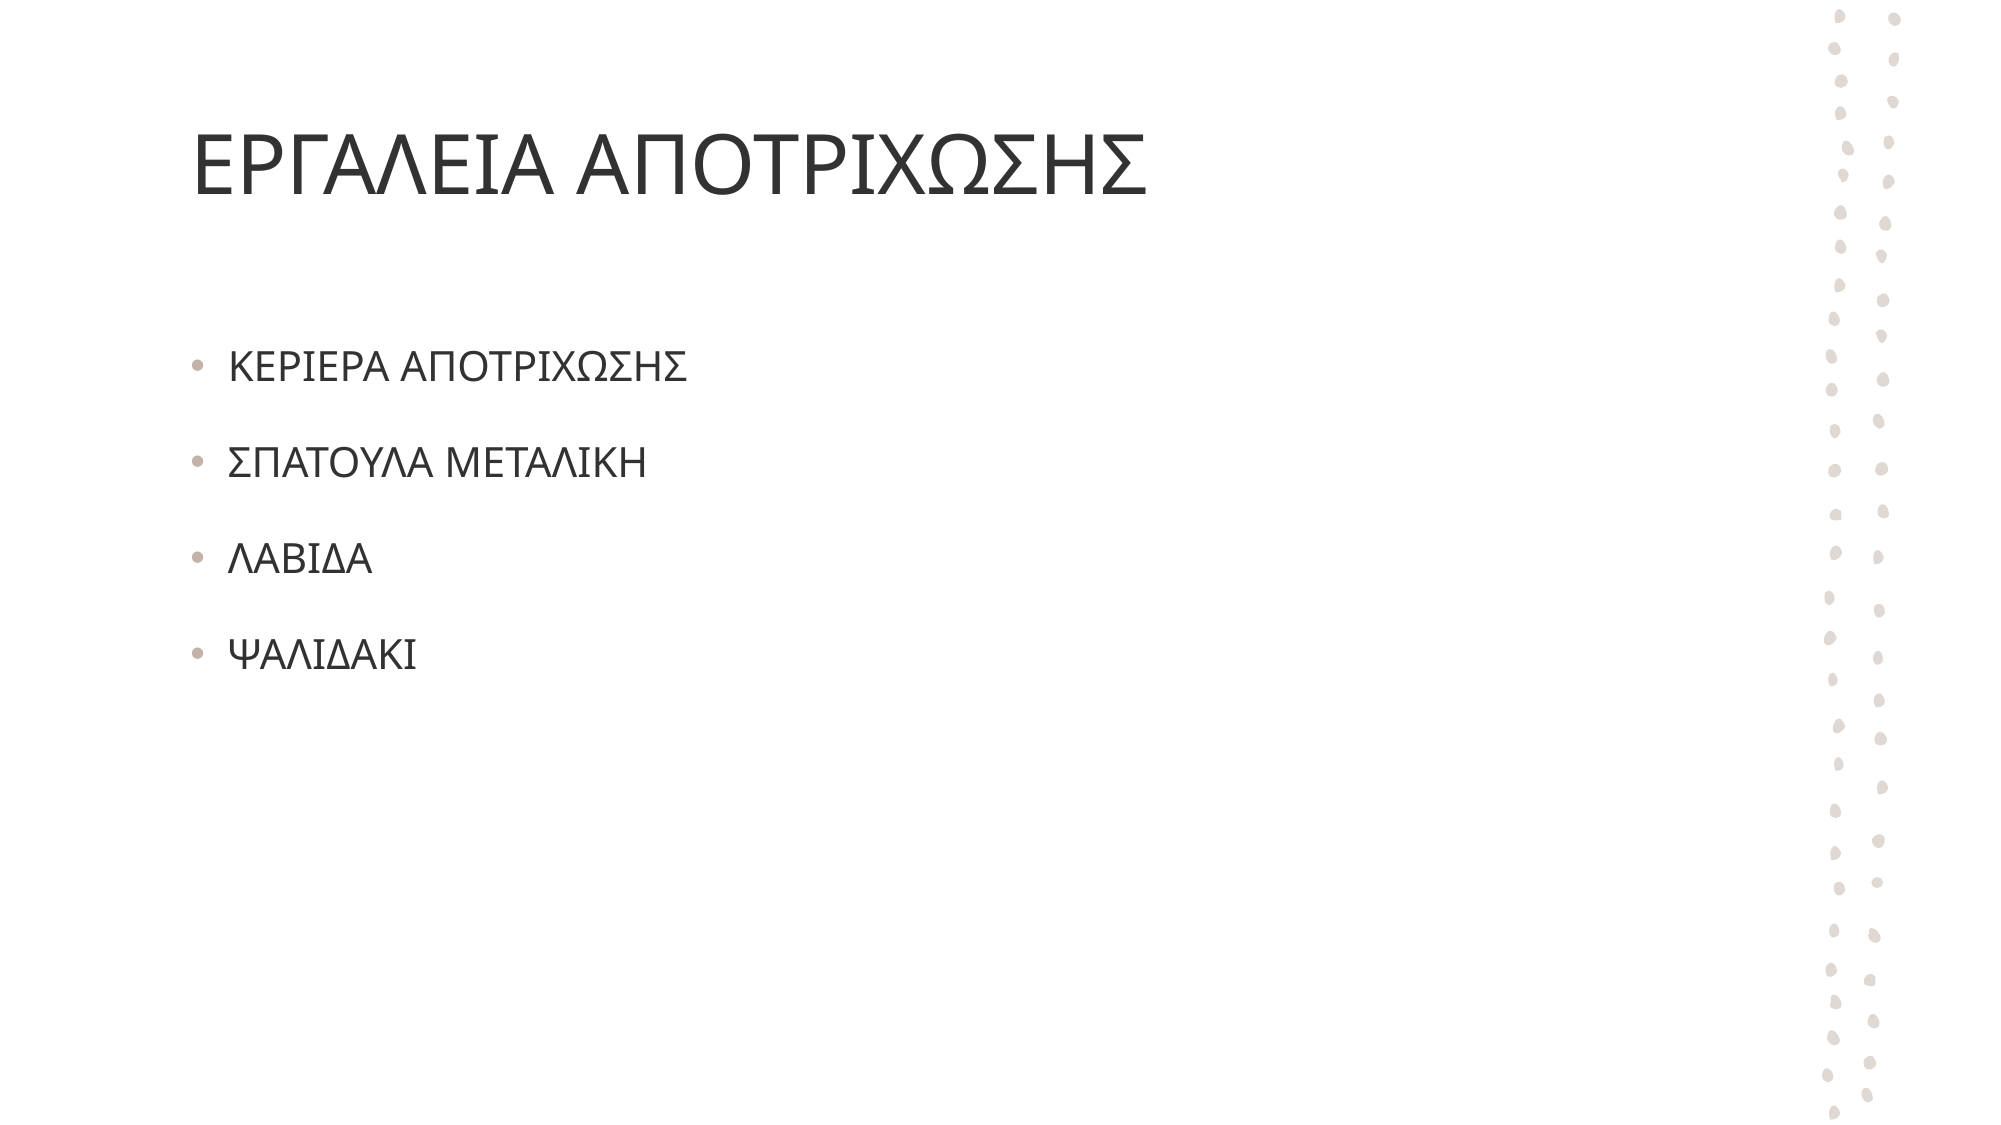

# ΕΡΓΑΛΕΙΑ ΑΠΟΤΡΙΧΩΣΗΣ
ΚΕΡΙΕΡΑ ΑΠΟΤΡΙΧΩΣΗΣ
ΣΠΑΤΟΥΛΑ ΜΕΤΑΛΙΚΗ
ΛΑΒΙΔΑ
ΨΑΛΙΔΑΚΙ